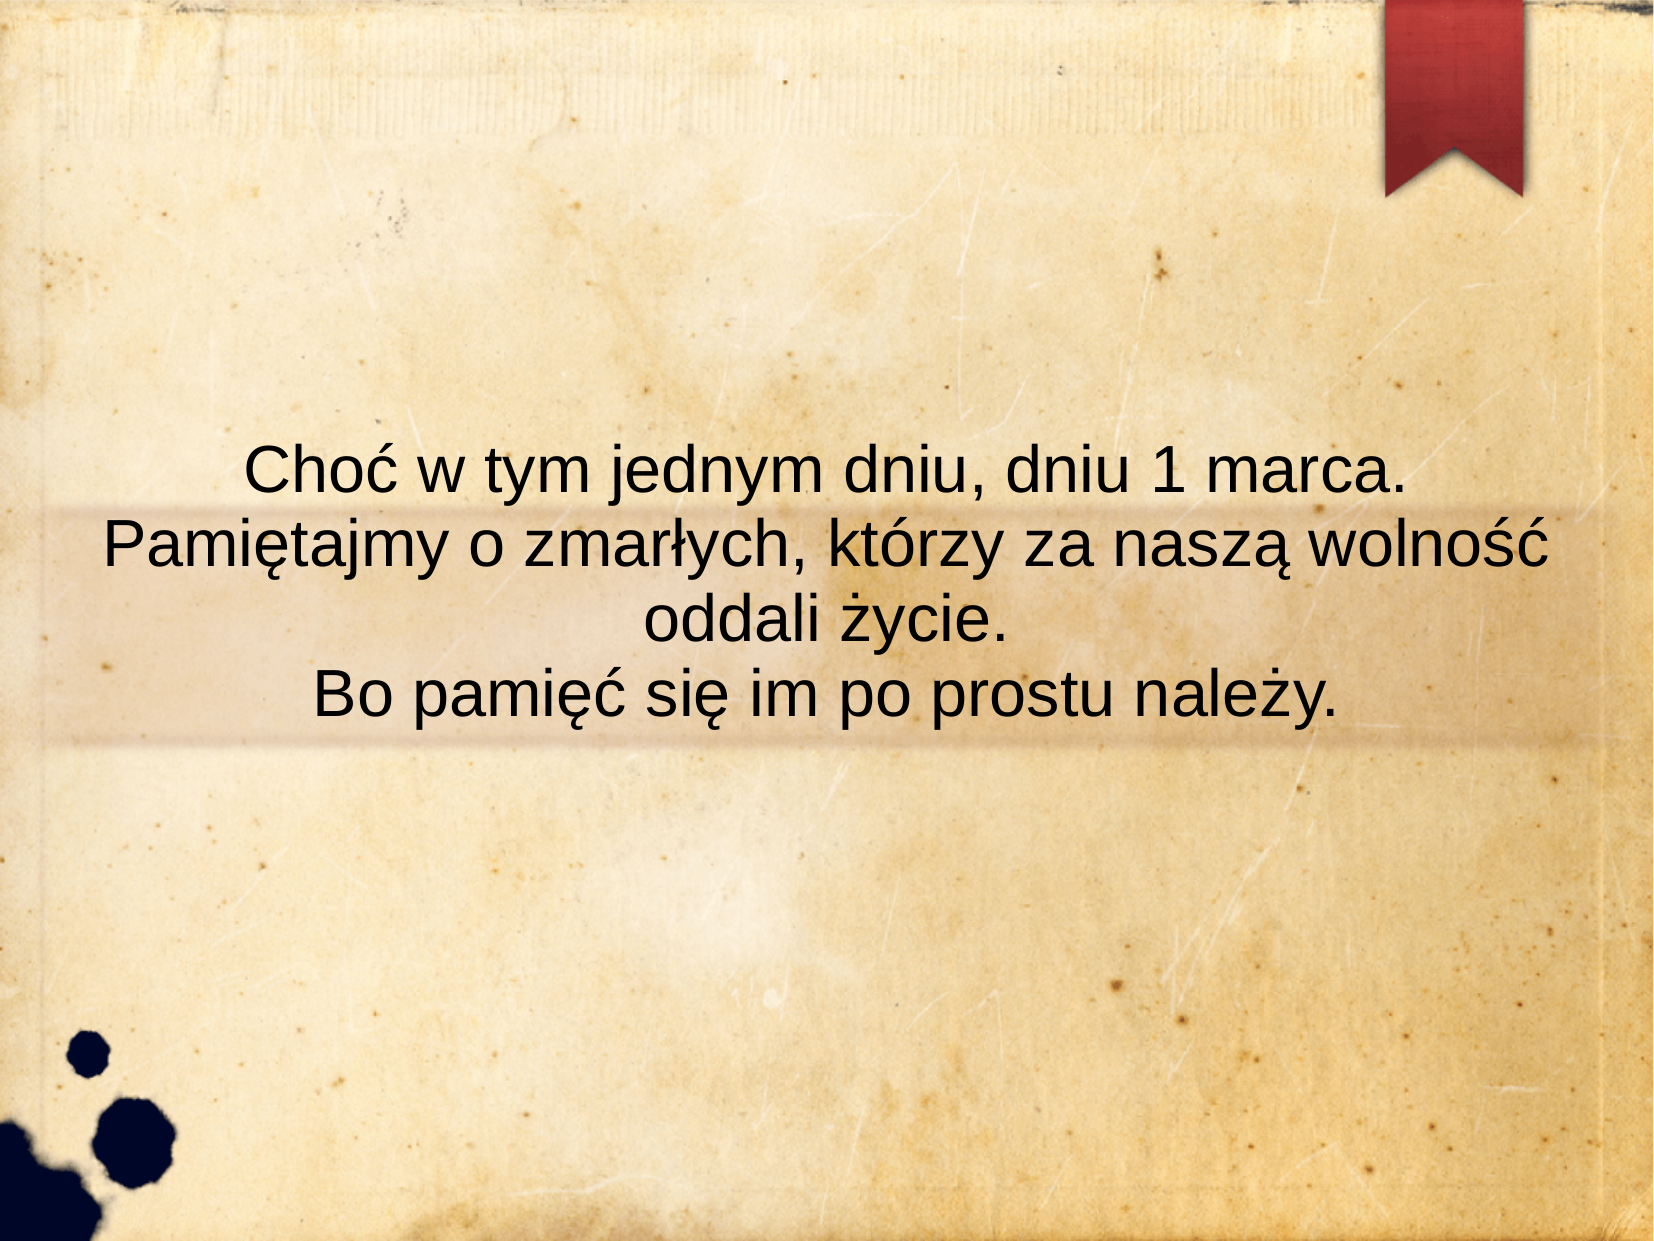

# Choć w tym jednym dniu, dniu 1 marca.
Pamiętajmy o zmarłych, którzy za naszą wolność oddali życie.
Bo pamięć się im po prostu należy.